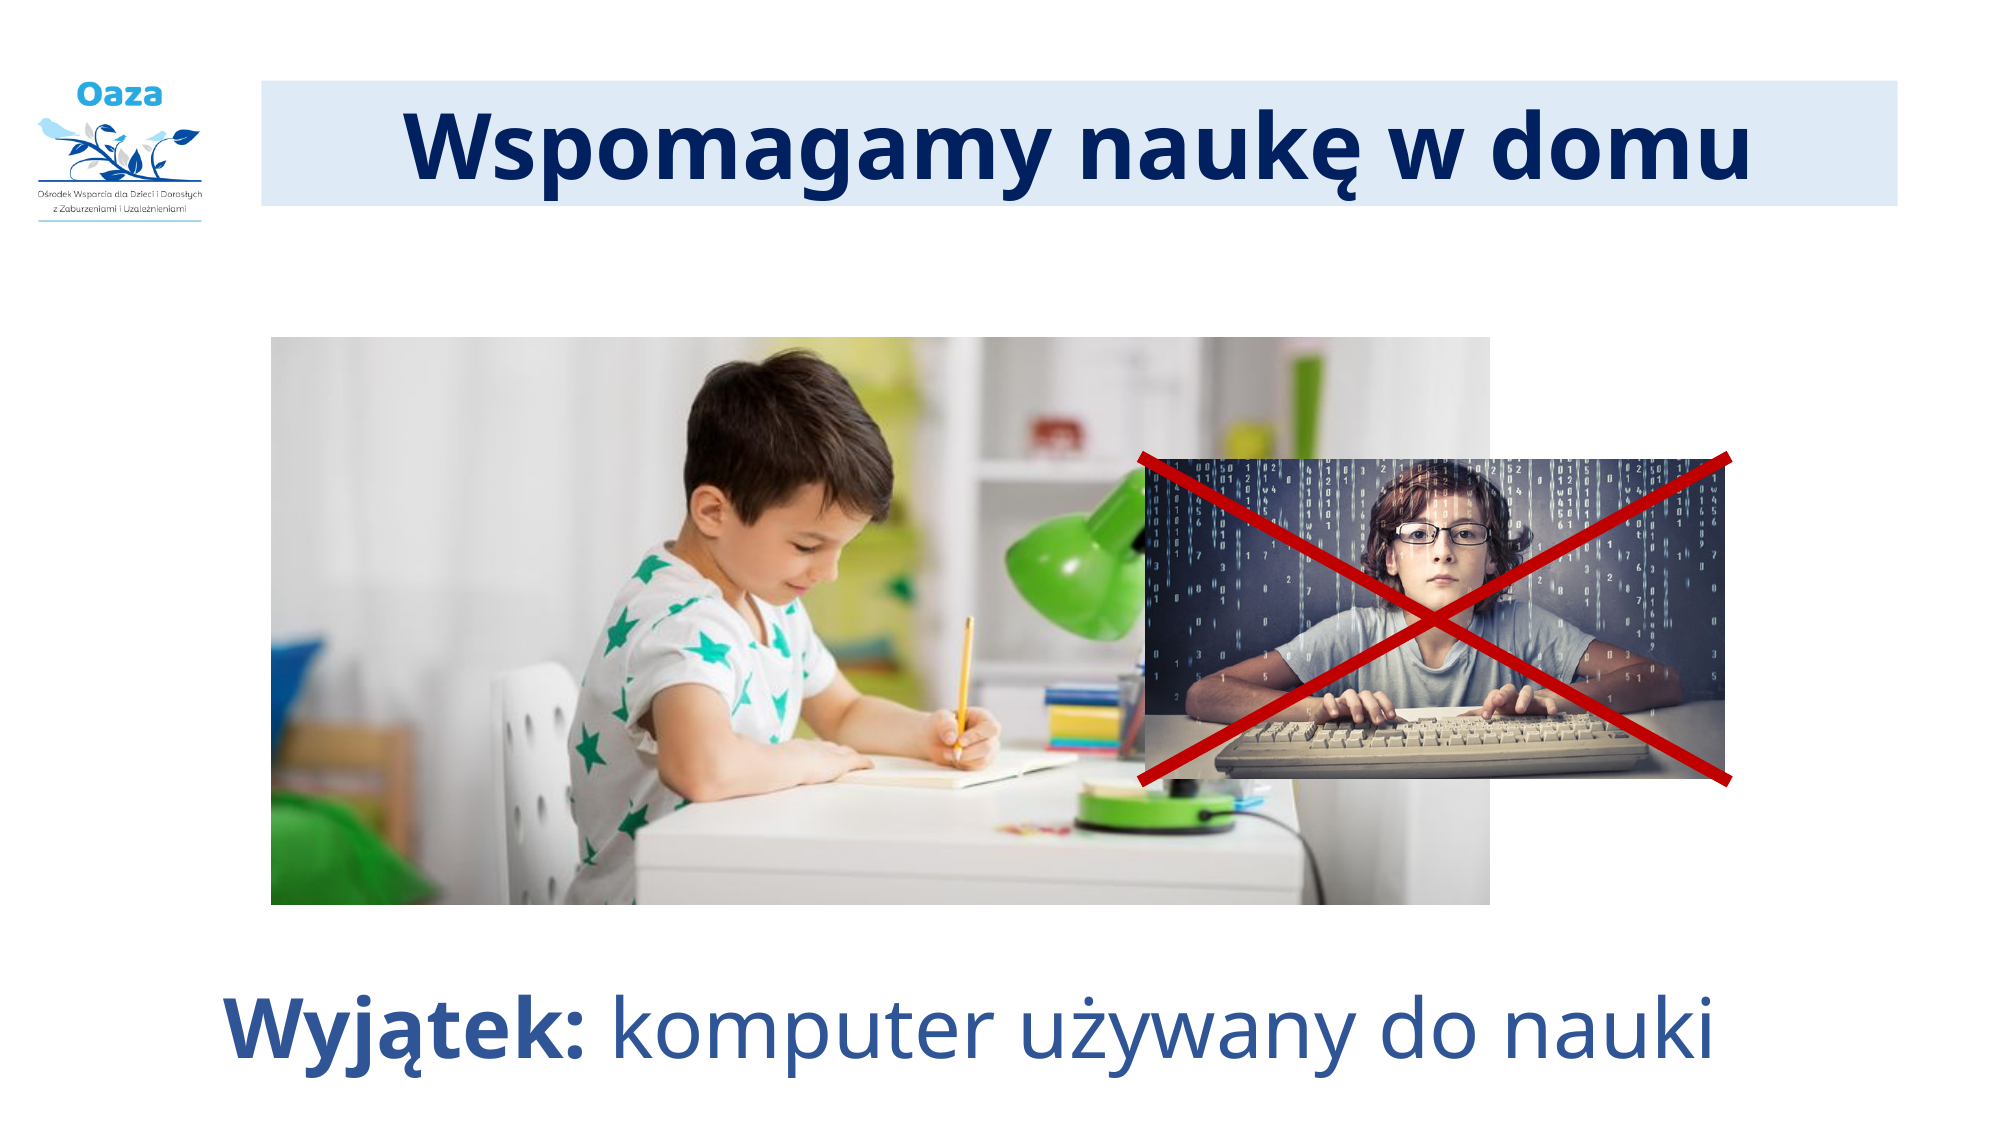

Wspomagamy naukę w domu
Wyjątek: komputer używany do nauki